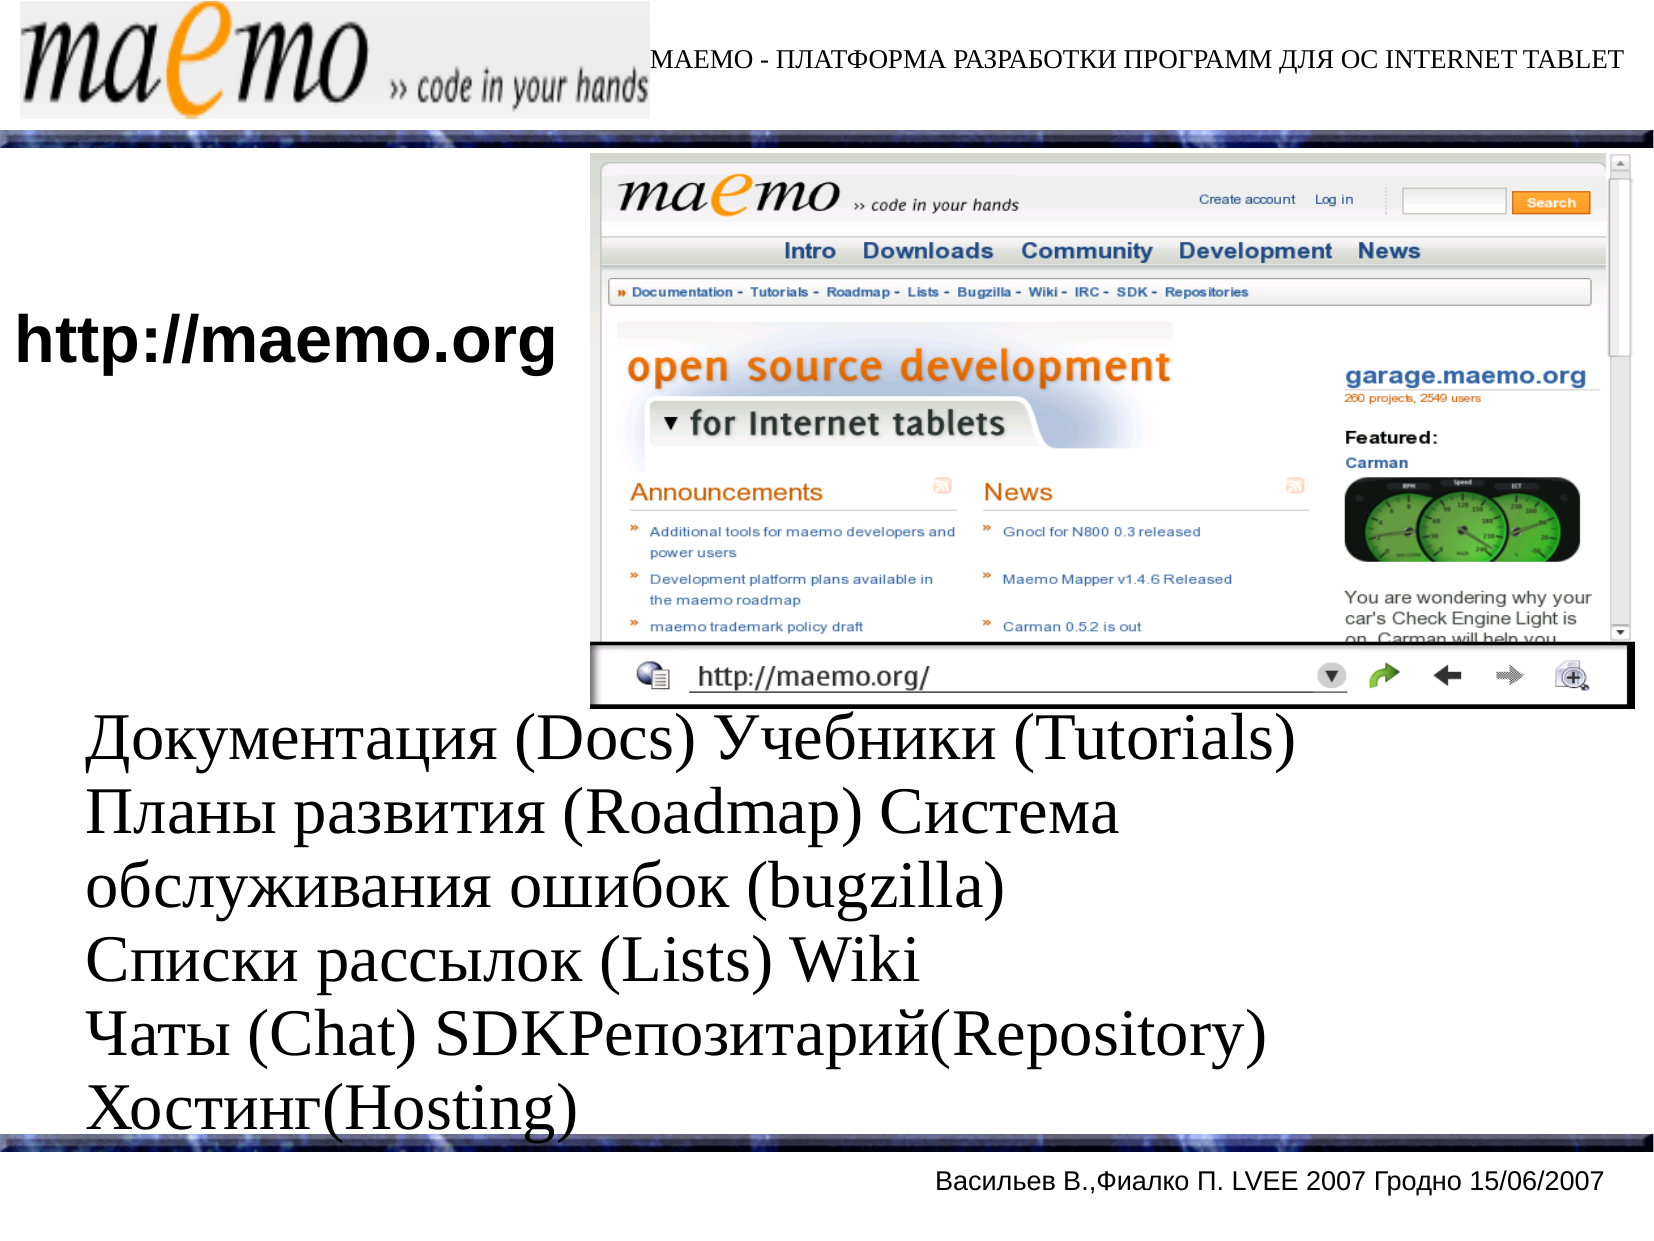

# MAEMO - ПЛАТФОРМА РАЗРАБОТКИ ПРОГРАММ ДЛЯ ОС INTERNET TABLET
http://maemo.org
Документация (Docs) Учебники (Tutorials)
Планы развития (Roadmap) Система обслуживания ошибок (bugzilla)
Списки рассылок (Lists) Wiki
Чаты (Chat) SDKРепозитарий(Repository)
Хостинг(Hosting)
Васильев В.,Фиалко П. LVEE 2007 Гродно 15/06/2007